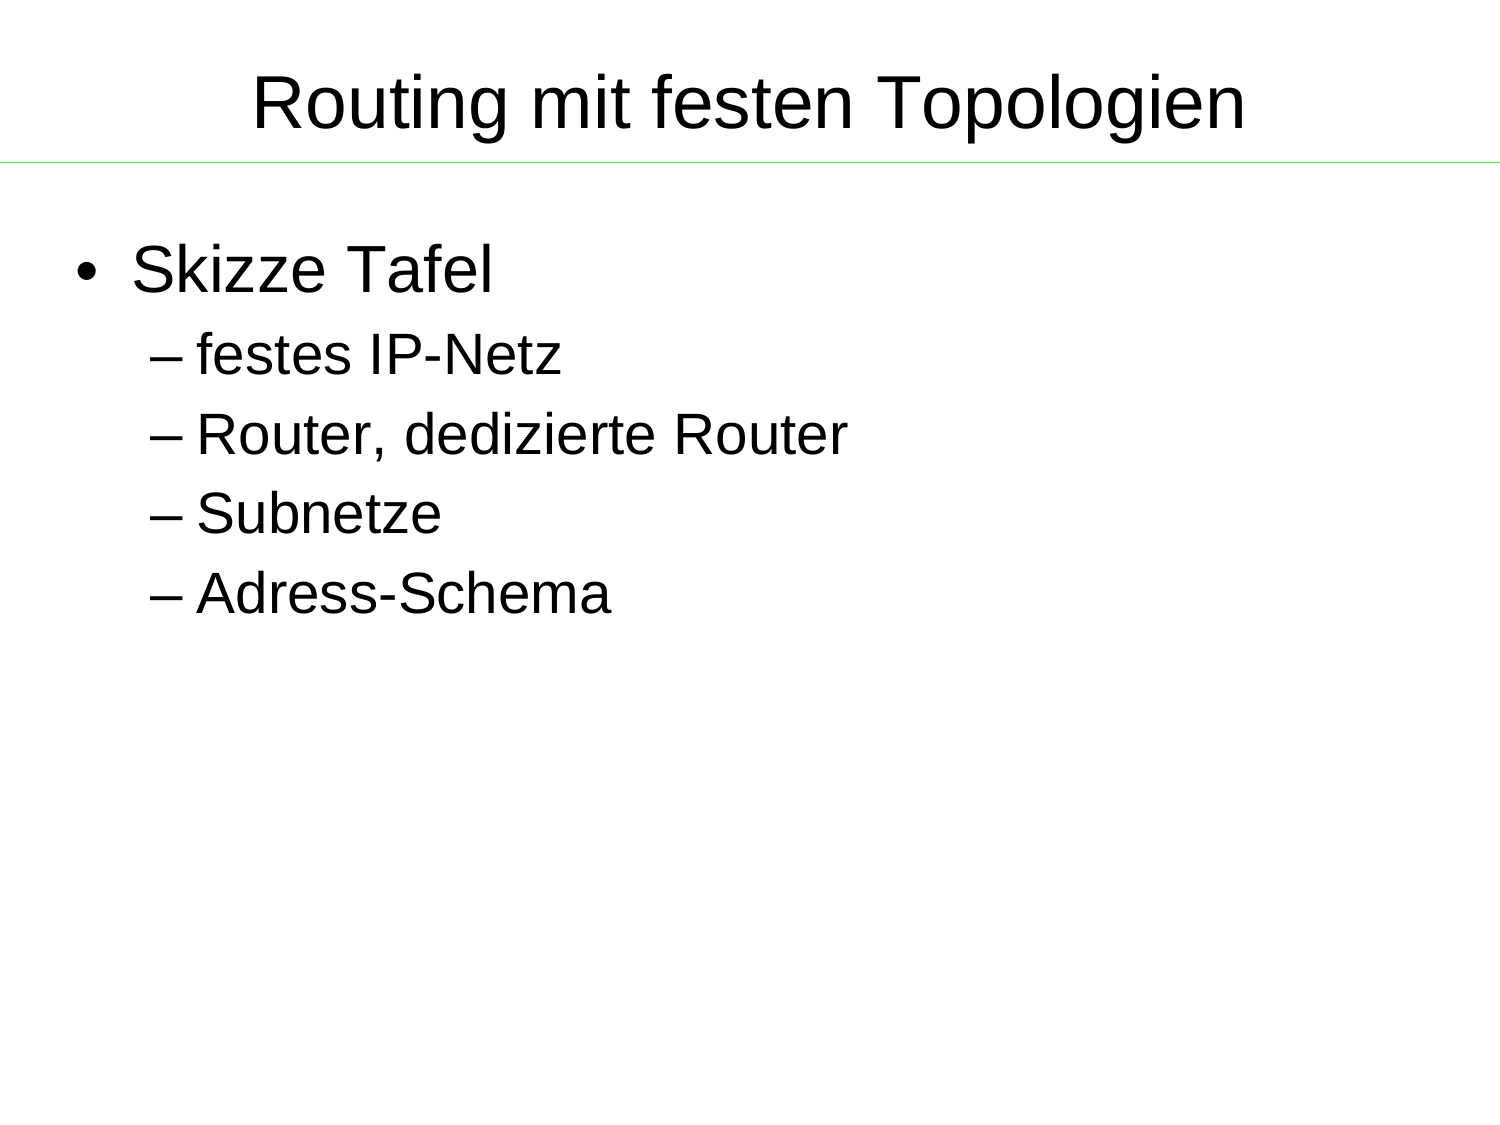

# Routing mit festen Topologien
Skizze Tafel
festes IP-Netz
Router, dedizierte Router
Subnetze
Adress-Schema